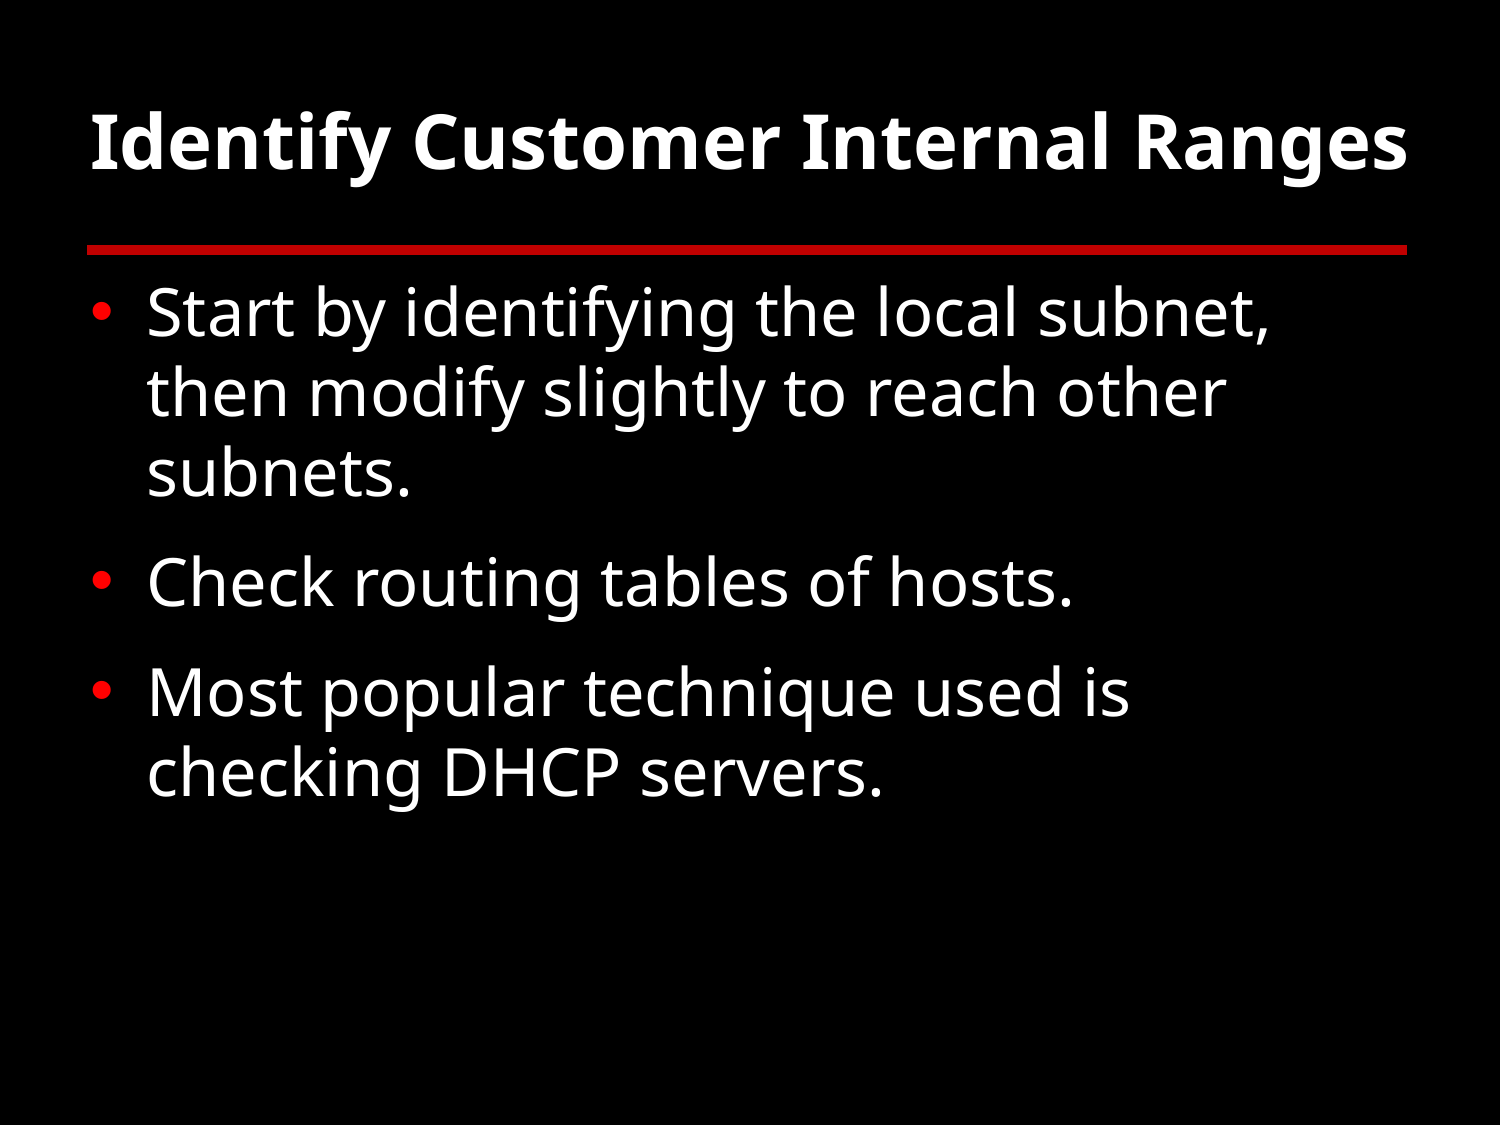

# Identify Customer Internal Ranges
Start by identifying the local subnet, then modify slightly to reach other subnets.
Check routing tables of hosts.
Most popular technique used is checking DHCP servers.